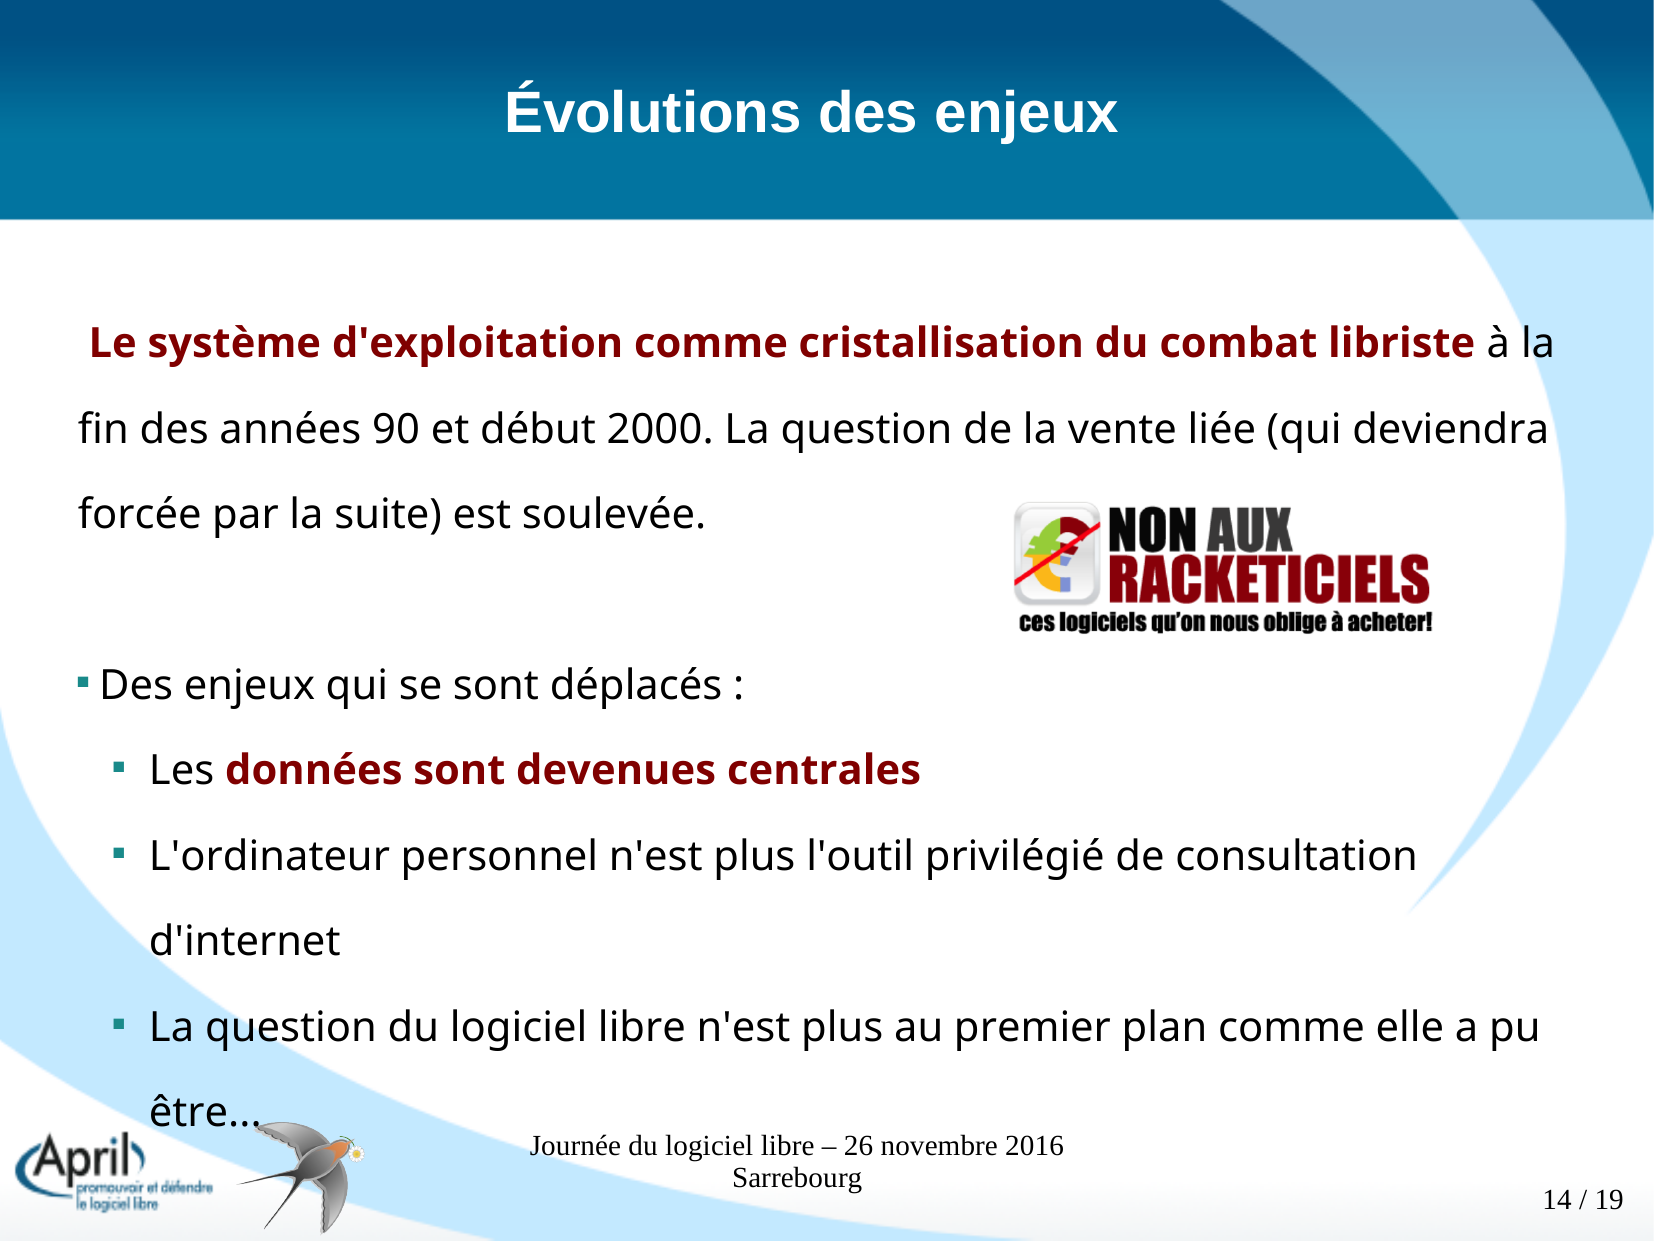

# Évolutions des enjeux
Le système d'exploitation comme cristallisation du combat libriste à la fin des années 90 et début 2000. La question de la vente liée (qui deviendra forcée par la suite) est soulevée.
 Des enjeux qui se sont déplacés :
Les données sont devenues centrales
L'ordinateur personnel n'est plus l'outil privilégié de consultation d'internet
La question du logiciel libre n'est plus au premier plan comme elle a pu être...
17 novembre 2014 - CNAJEP
14